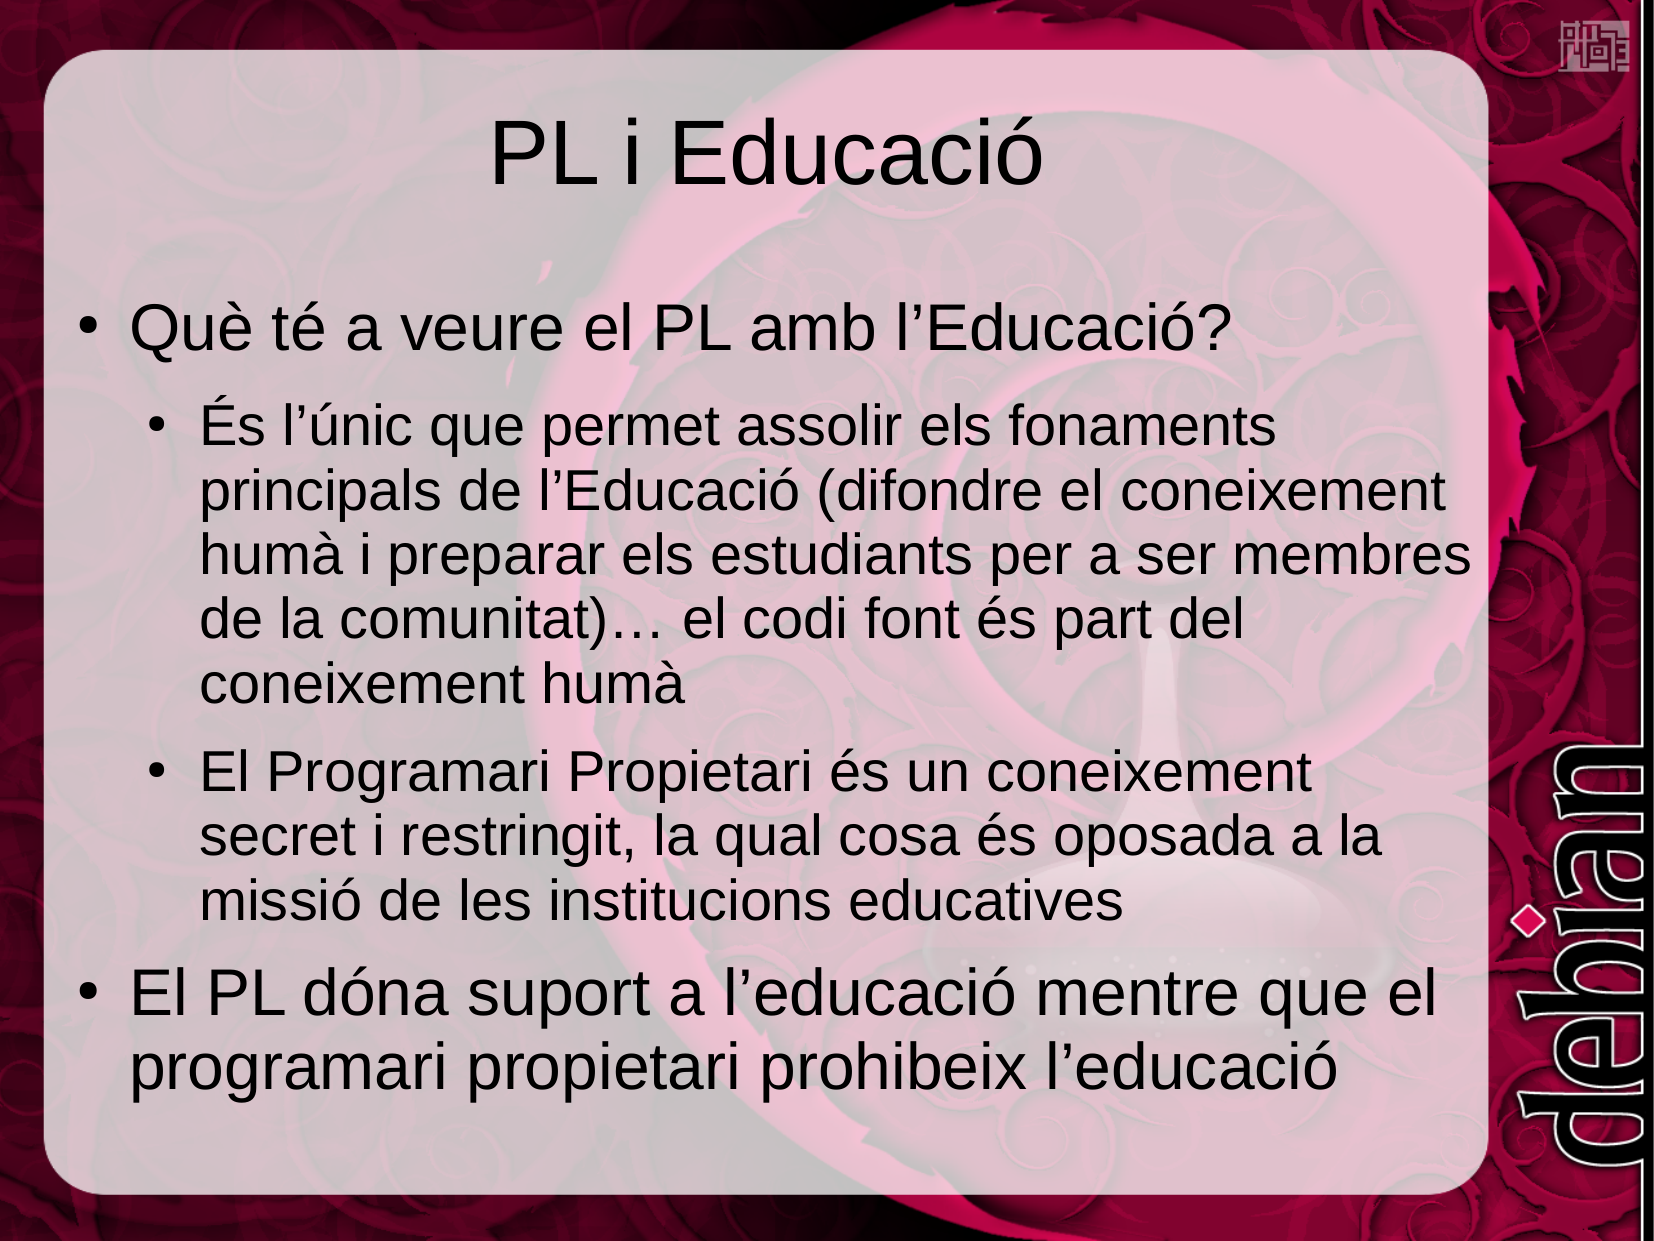

# PL i Educació
Què té a veure el PL amb l’Educació?
És l’únic que permet assolir els fonaments principals de l’Educació (difondre el coneixement humà i preparar els estudiants per a ser membres de la comunitat)… el codi font és part del coneixement humà
El Programari Propietari és un coneixement secret i restringit, la qual cosa és oposada a la missió de les institucions educatives
El PL dóna suport a l’educació mentre que el programari propietari prohibeix l’educació